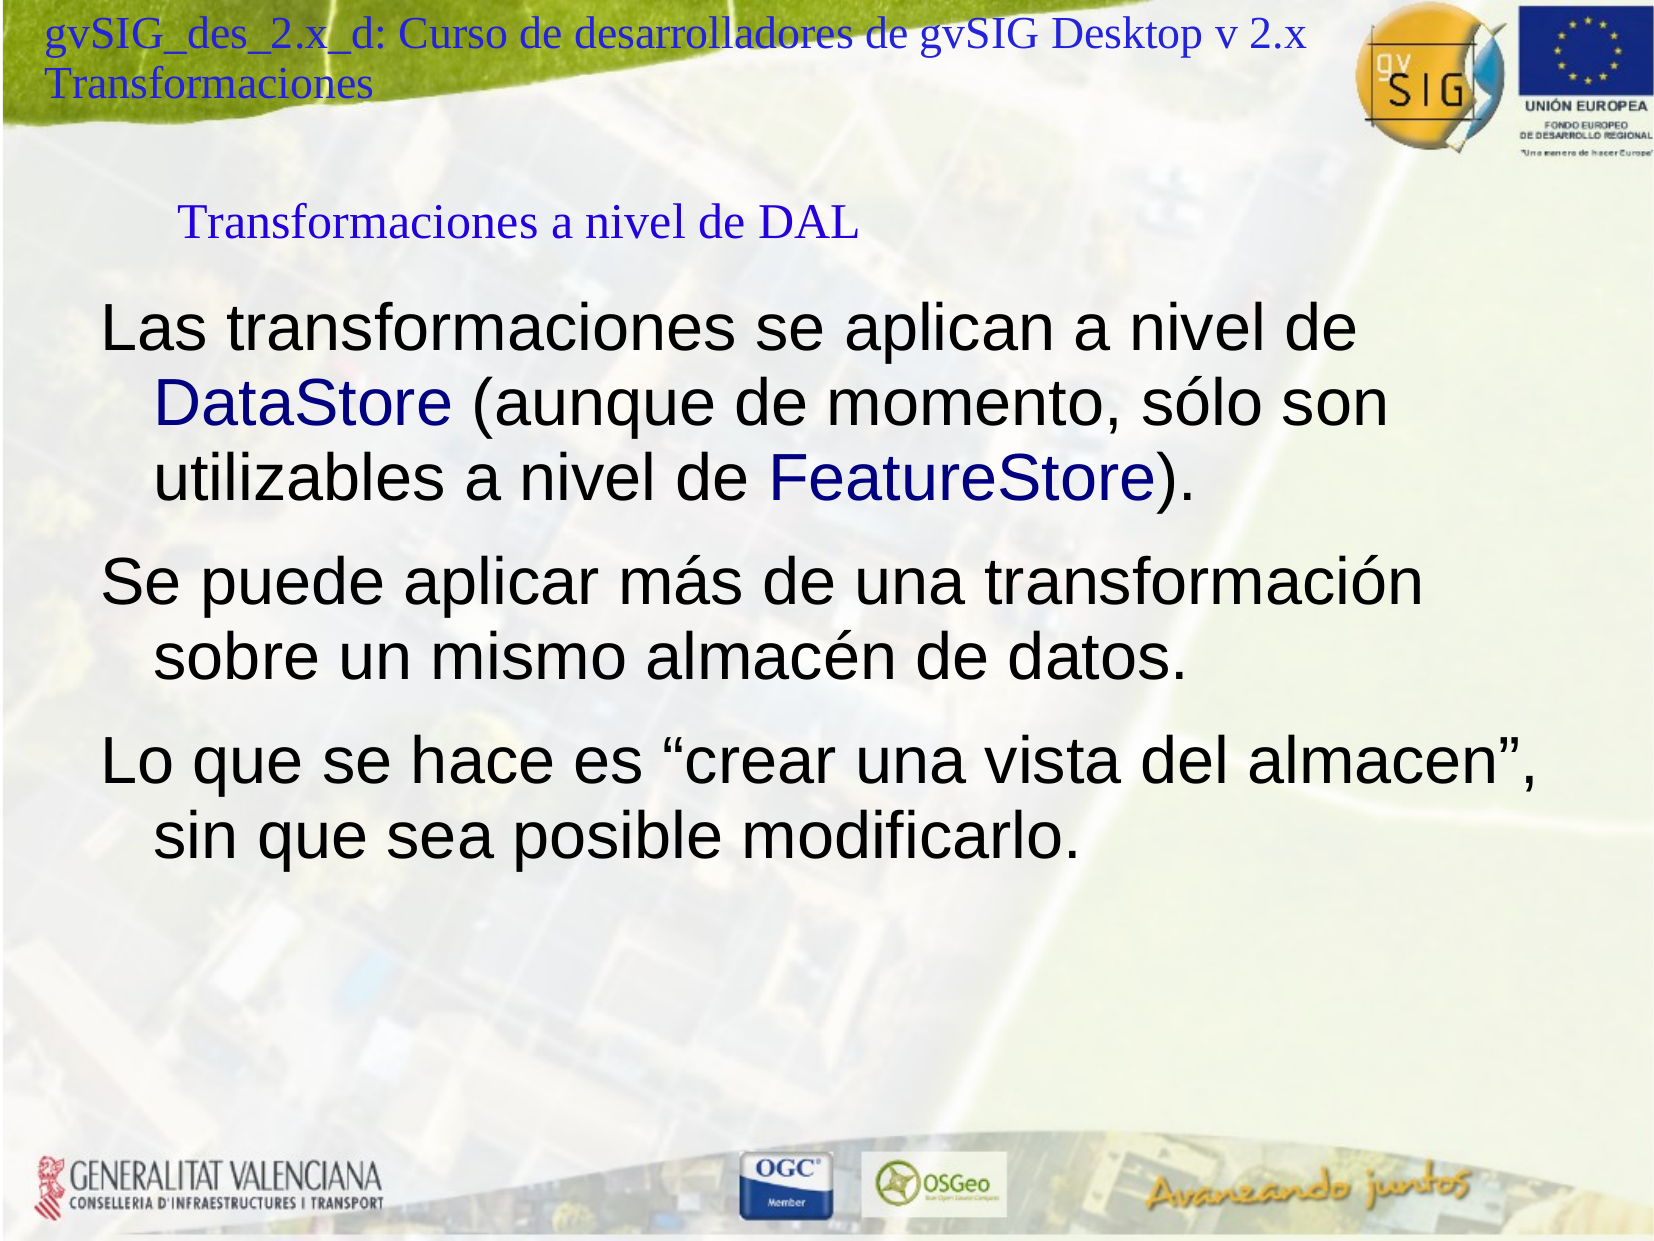

# Transformaciones a nivel de DAL
Las transformaciones se aplican a nivel de DataStore (aunque de momento, sólo son utilizables a nivel de FeatureStore).
Se puede aplicar más de una transformación sobre un mismo almacén de datos.
Lo que se hace es “crear una vista del almacen”, sin que sea posible modificarlo.